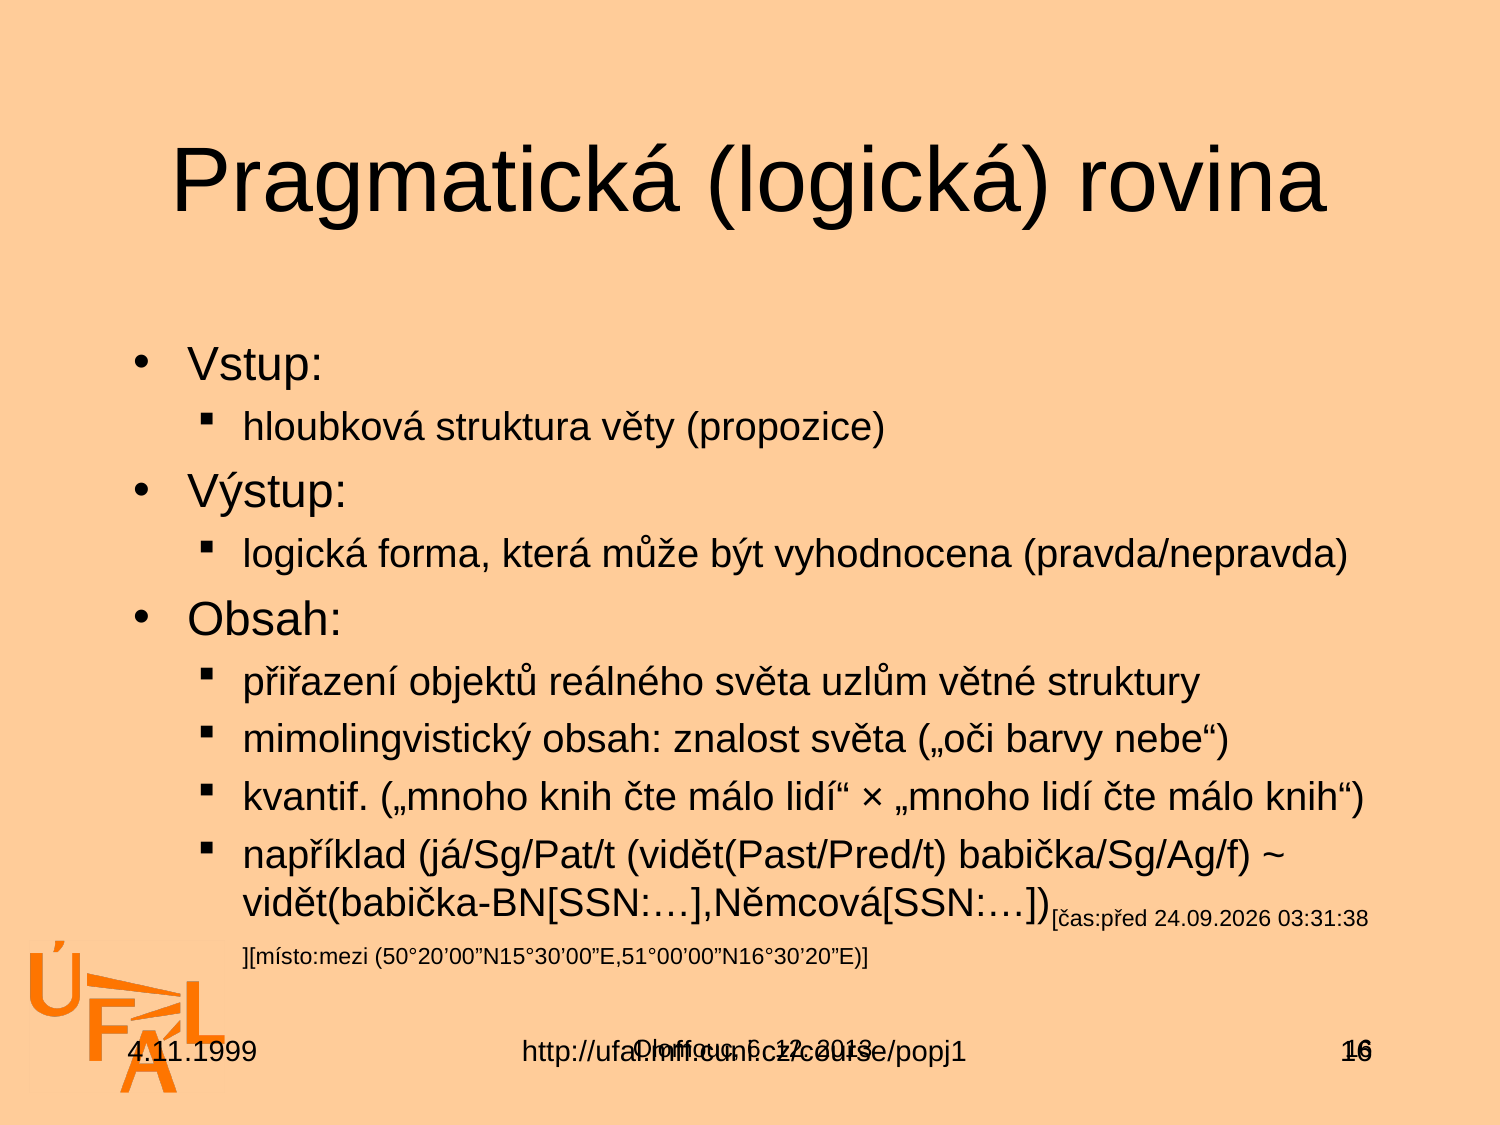

# Pragmatická (logická) rovina
Vstup:
hloubková struktura věty (propozice)
Výstup:
logická forma, která může být vyhodnocena (pravda/nepravda)
Obsah:
přiřazení objektů reálného světa uzlům větné struktury
mimolingvistický obsah: znalost světa („oči barvy nebe“)
kvantif. („mnoho knih čte málo lidí“ × „mnoho lidí čte málo knih“)
například (já/Sg/Pat/t (vidět(Past/Pred/t) babička/Sg/Ag/f) ~
vidět(babička-BN[SSN:…],Němcová[SSN:…])[čas:před ][místo:mezi (50°20’00”N15°30’00”E,51°00’00”N16°30’20”E)]
4.11.1999
Olomouc, 6. 12. 2013
http://ufal.mff.cuni.cz/course/popj1
16